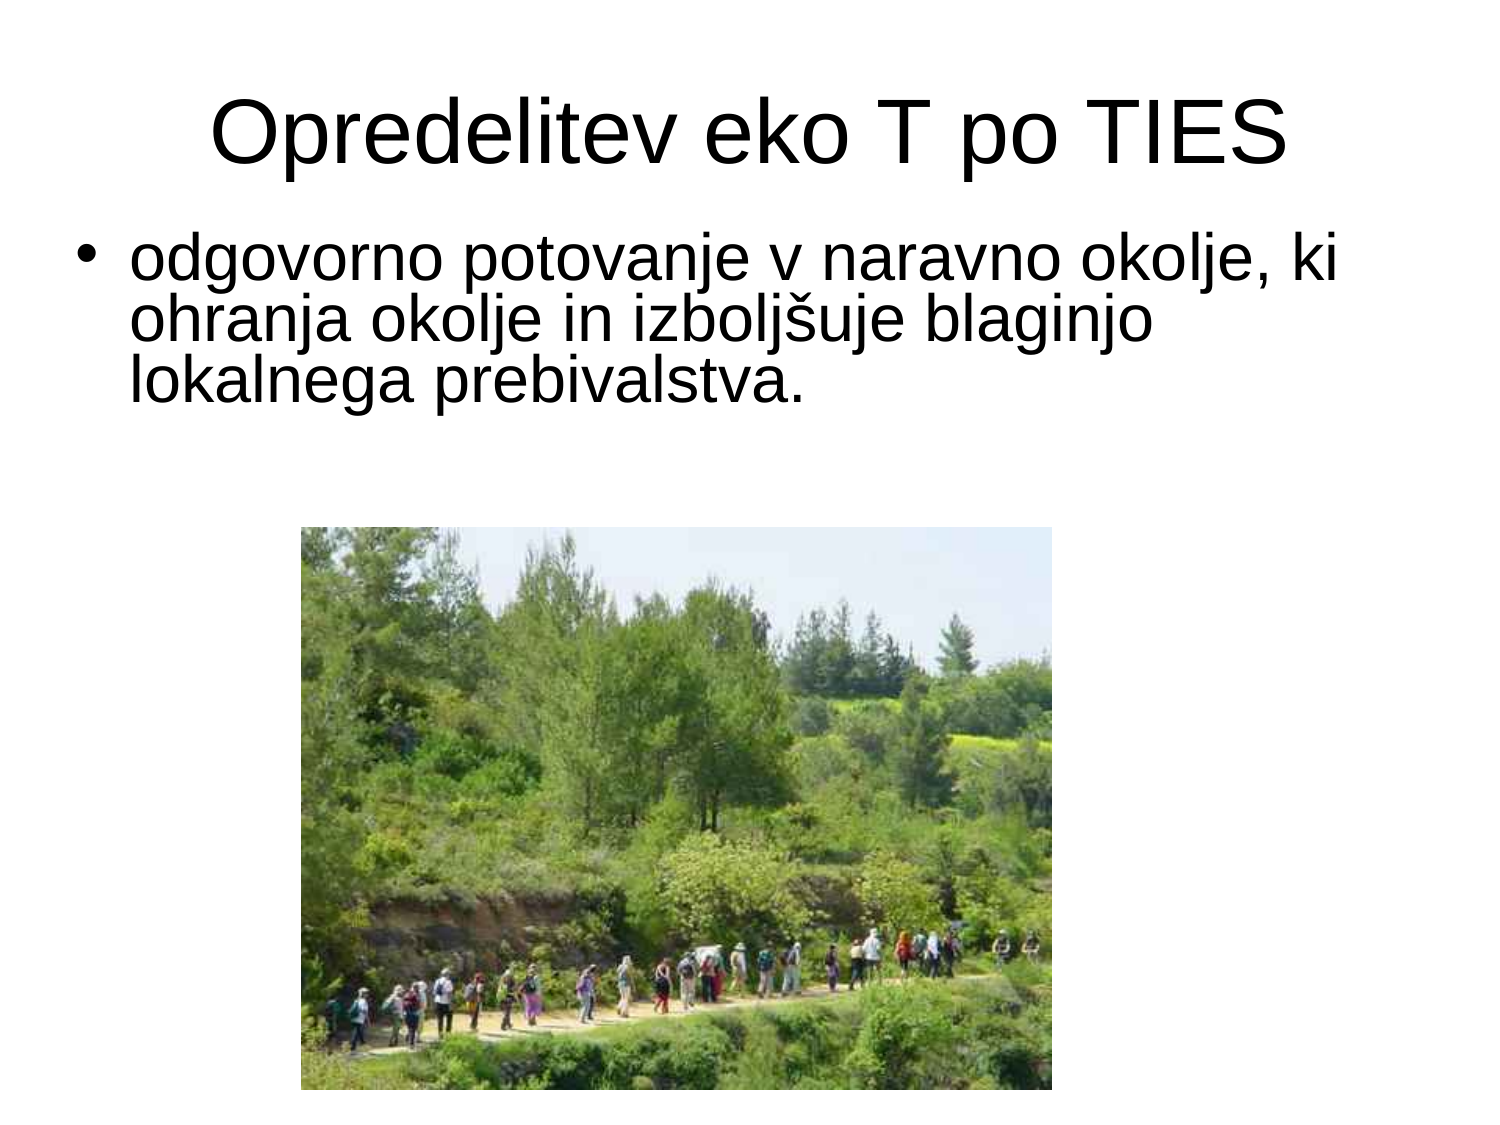

# Opredelitev eko T po TIES
odgovorno potovanje v naravno okolje, ki ohranja okolje in izboljšuje blaginjo lokalnega prebivalstva.